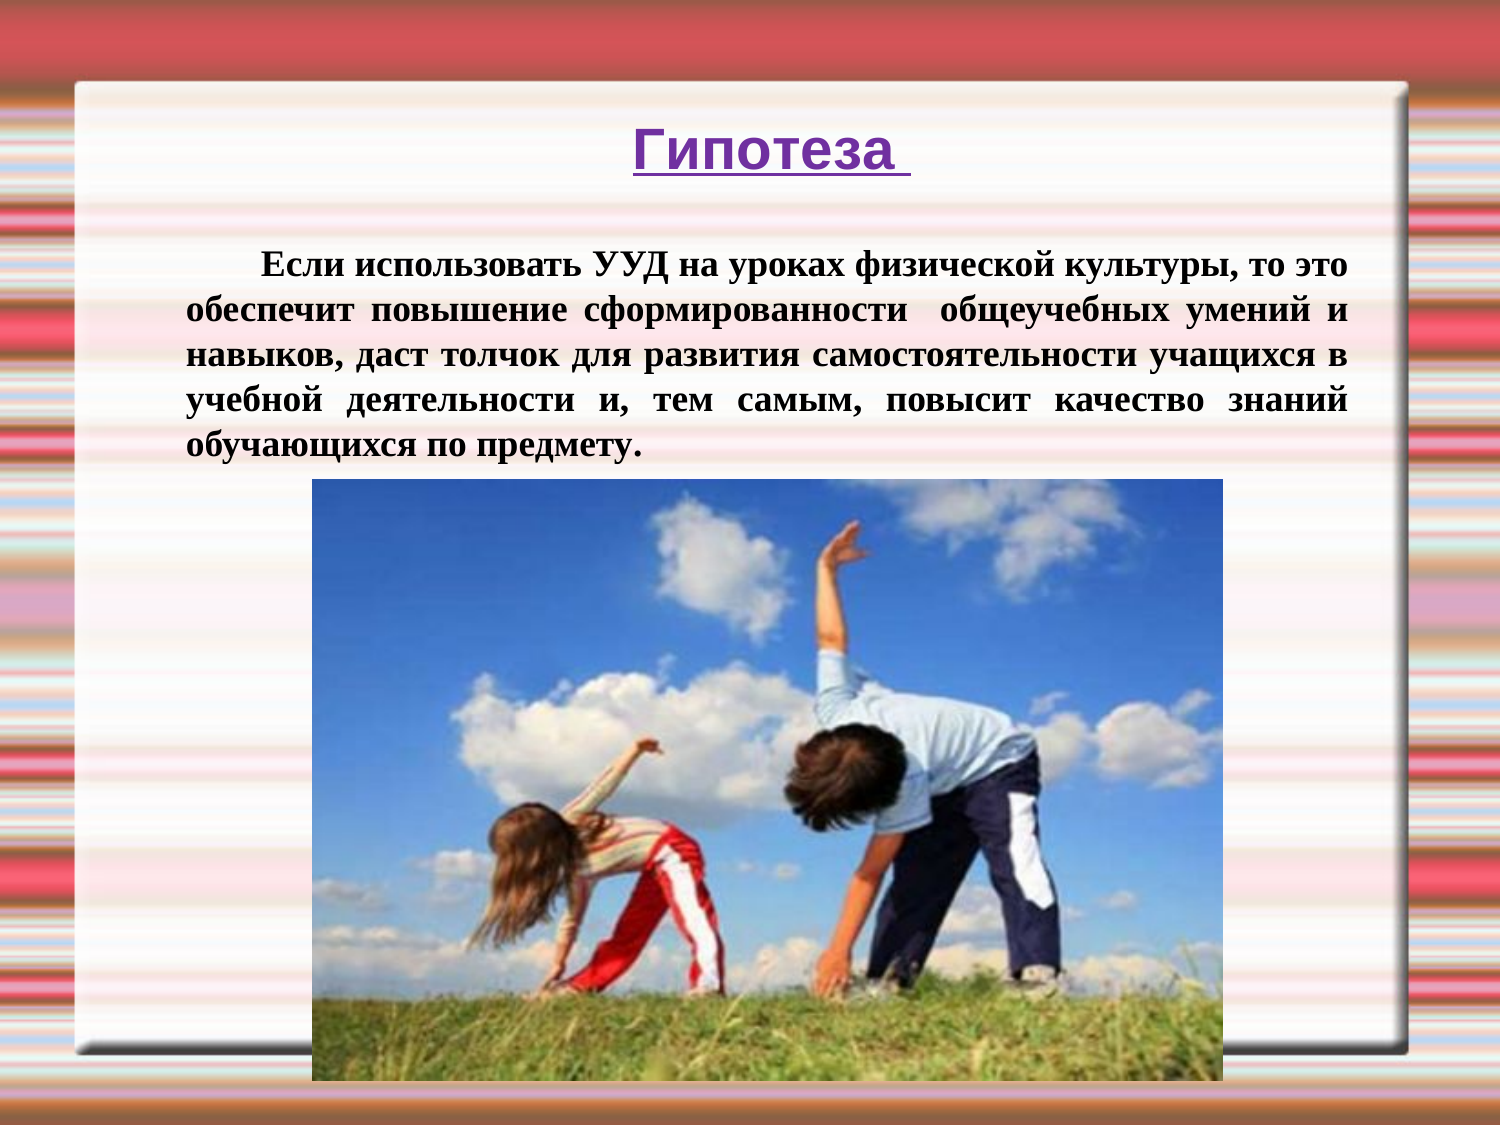

# Гипотеза
Если использовать УУД на уроках физической культуры, то это обеспечит повышение сформированности общеучебных умений и навыков, даст толчок для развития самостоятельности учащихся в учебной деятельности и, тем самым, повысит качество знаний обучающихся по предмету.